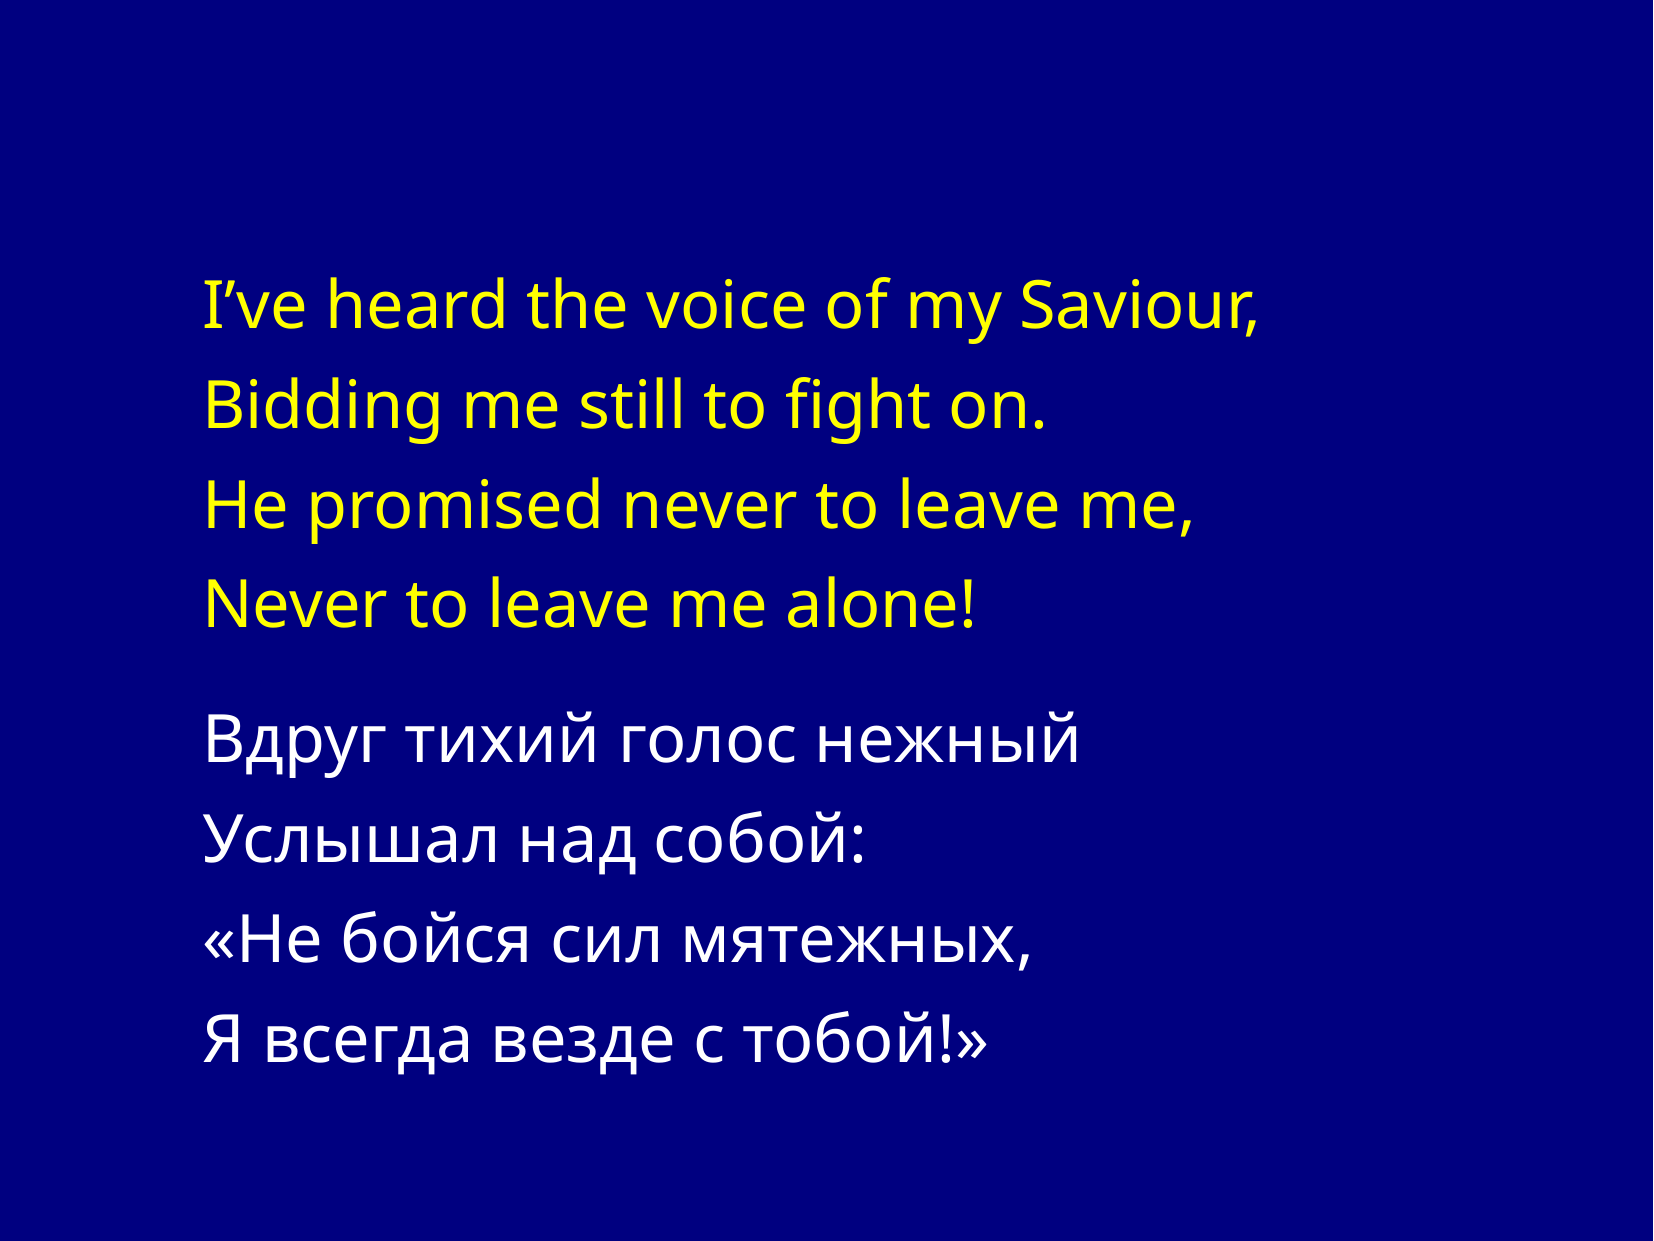

I’ve heard the voice of my Saviour,
	Bidding me still to fight on.
	He promised never to leave me,
	Never to leave me alone!
	Вдруг тихий голос нежный
	Услышал над собой:
	«Не бойся сил мятежных,
	Я всегда везде с тобой!»